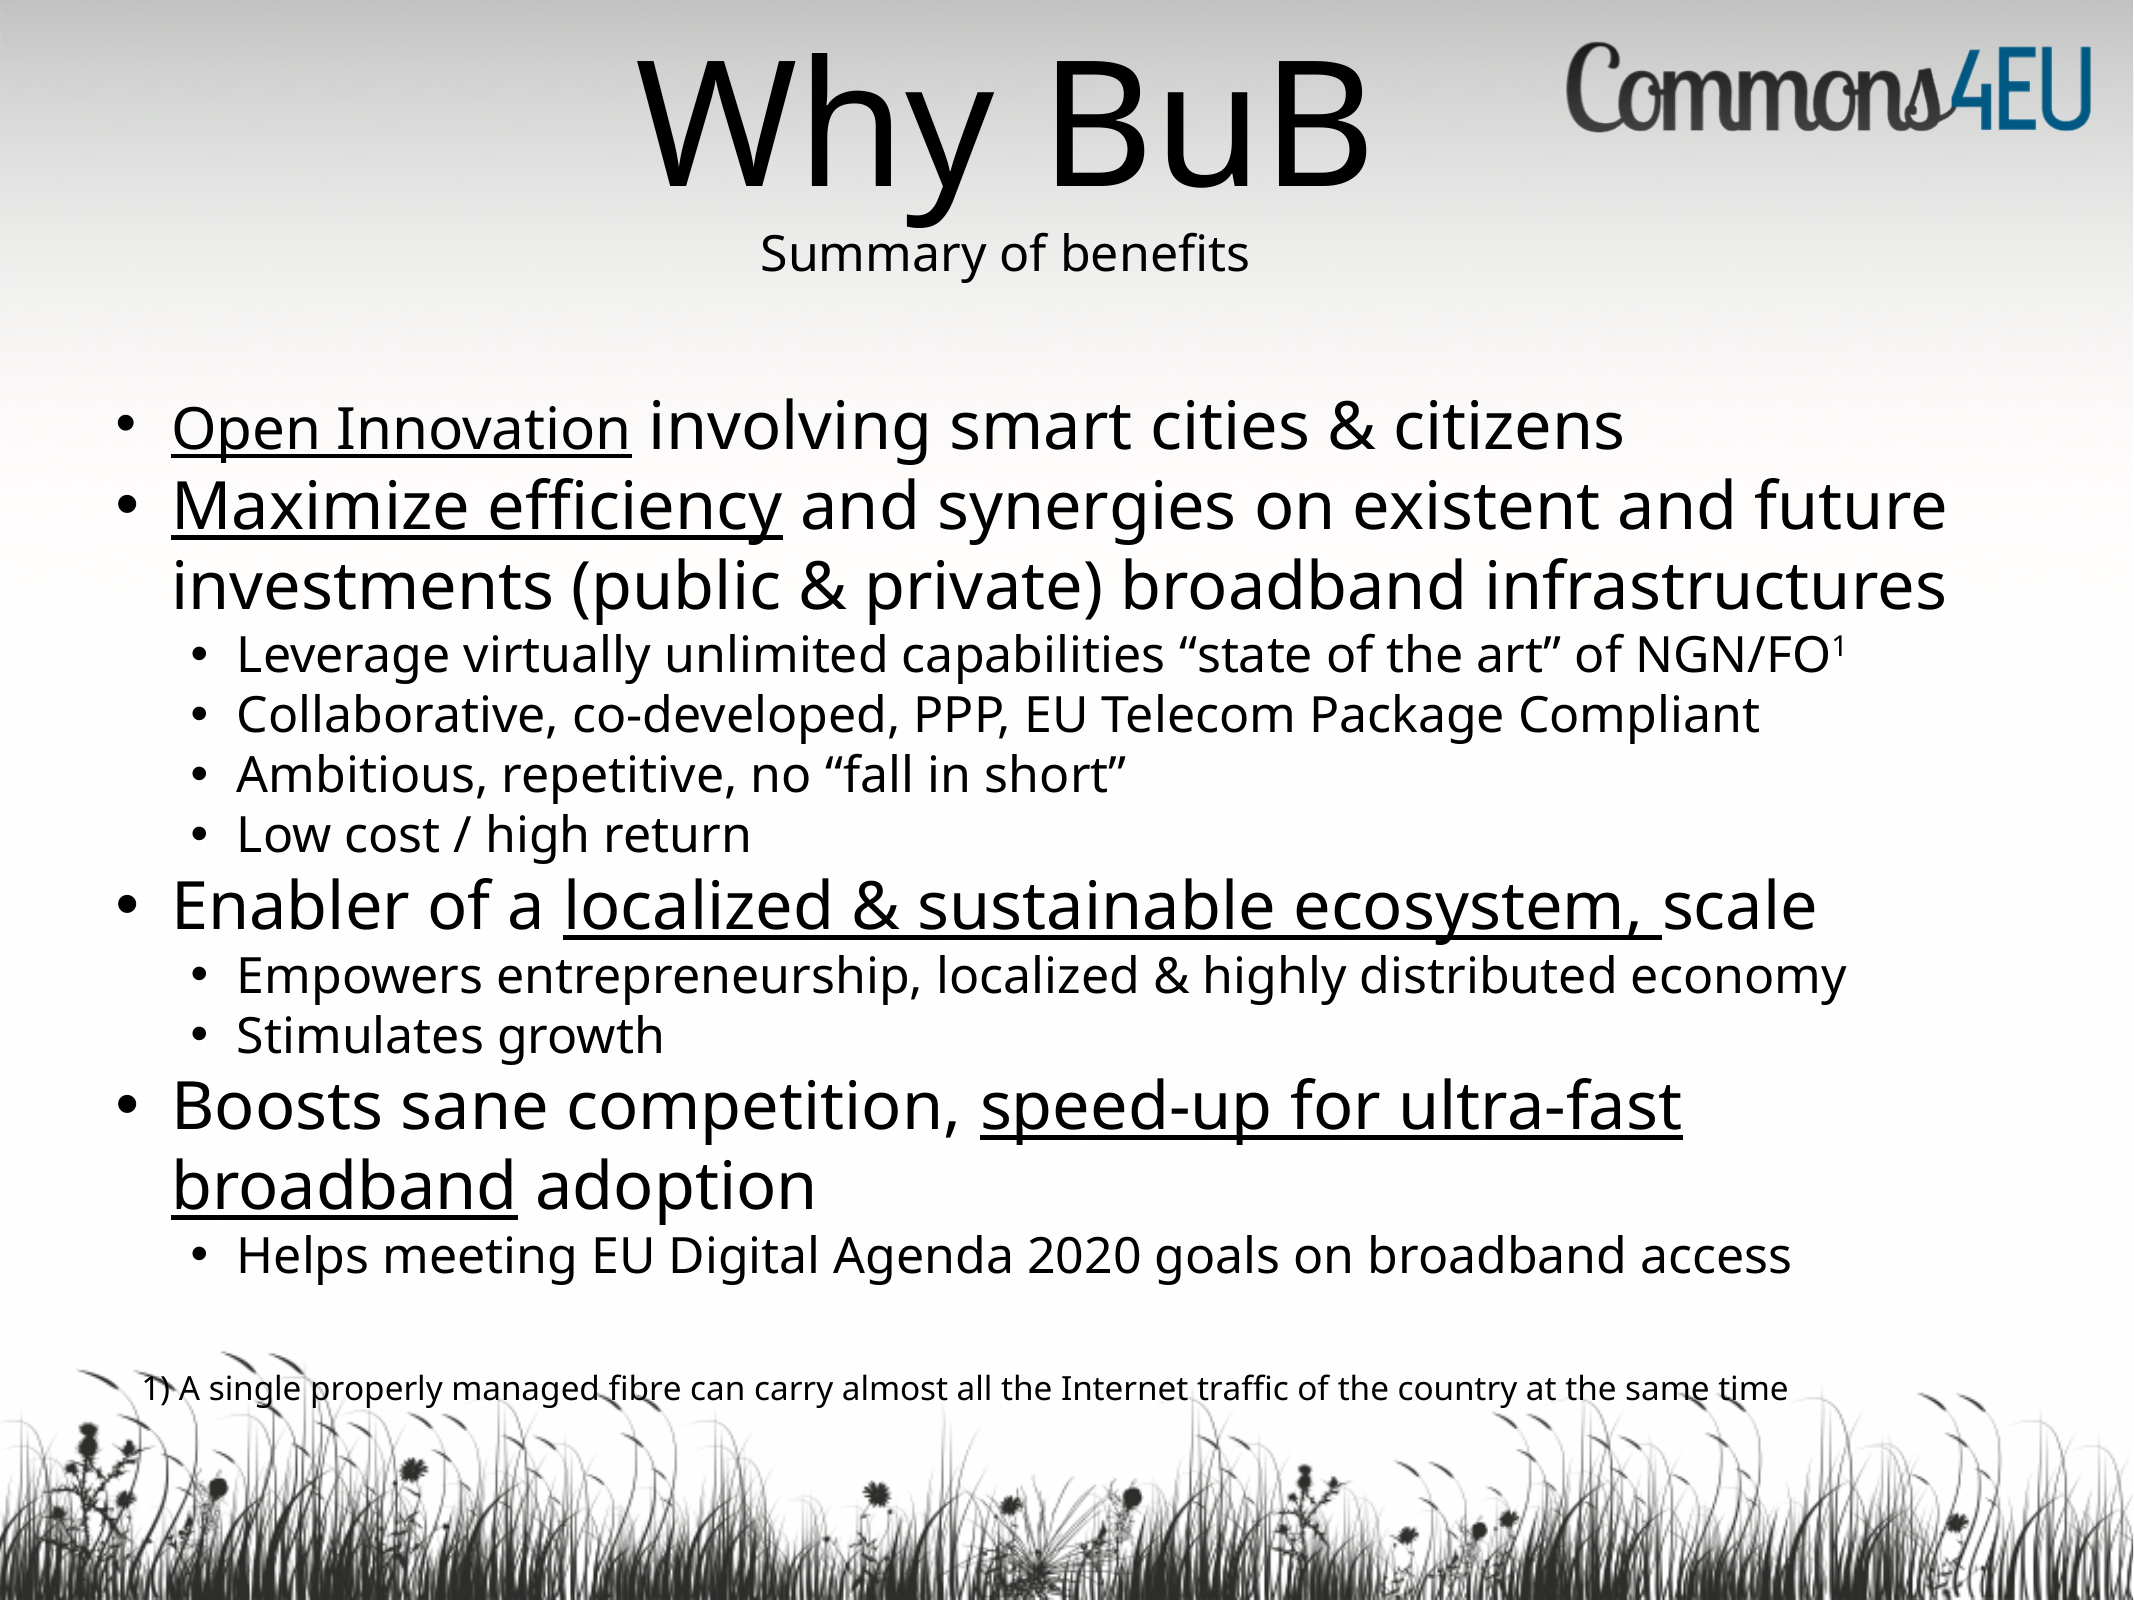

# Why BuB Summary of benefits
Open Innovation involving smart cities & citizens
Maximize efficiency and synergies on existent and future investments (public & private) broadband infrastructures
Leverage virtually unlimited capabilities “state of the art” of NGN/FO1
Collaborative, co-developed, PPP, EU Telecom Package Compliant
Ambitious, repetitive, no “fall in short”
Low cost / high return
Enabler of a localized & sustainable ecosystem, scale
Empowers entrepreneurship, localized & highly distributed economy
Stimulates growth
Boosts sane competition, speed-up for ultra-fast broadband adoption
Helps meeting EU Digital Agenda 2020 goals on broadband access
1) A single properly managed fibre can carry almost all the Internet traffic of the country at the same time